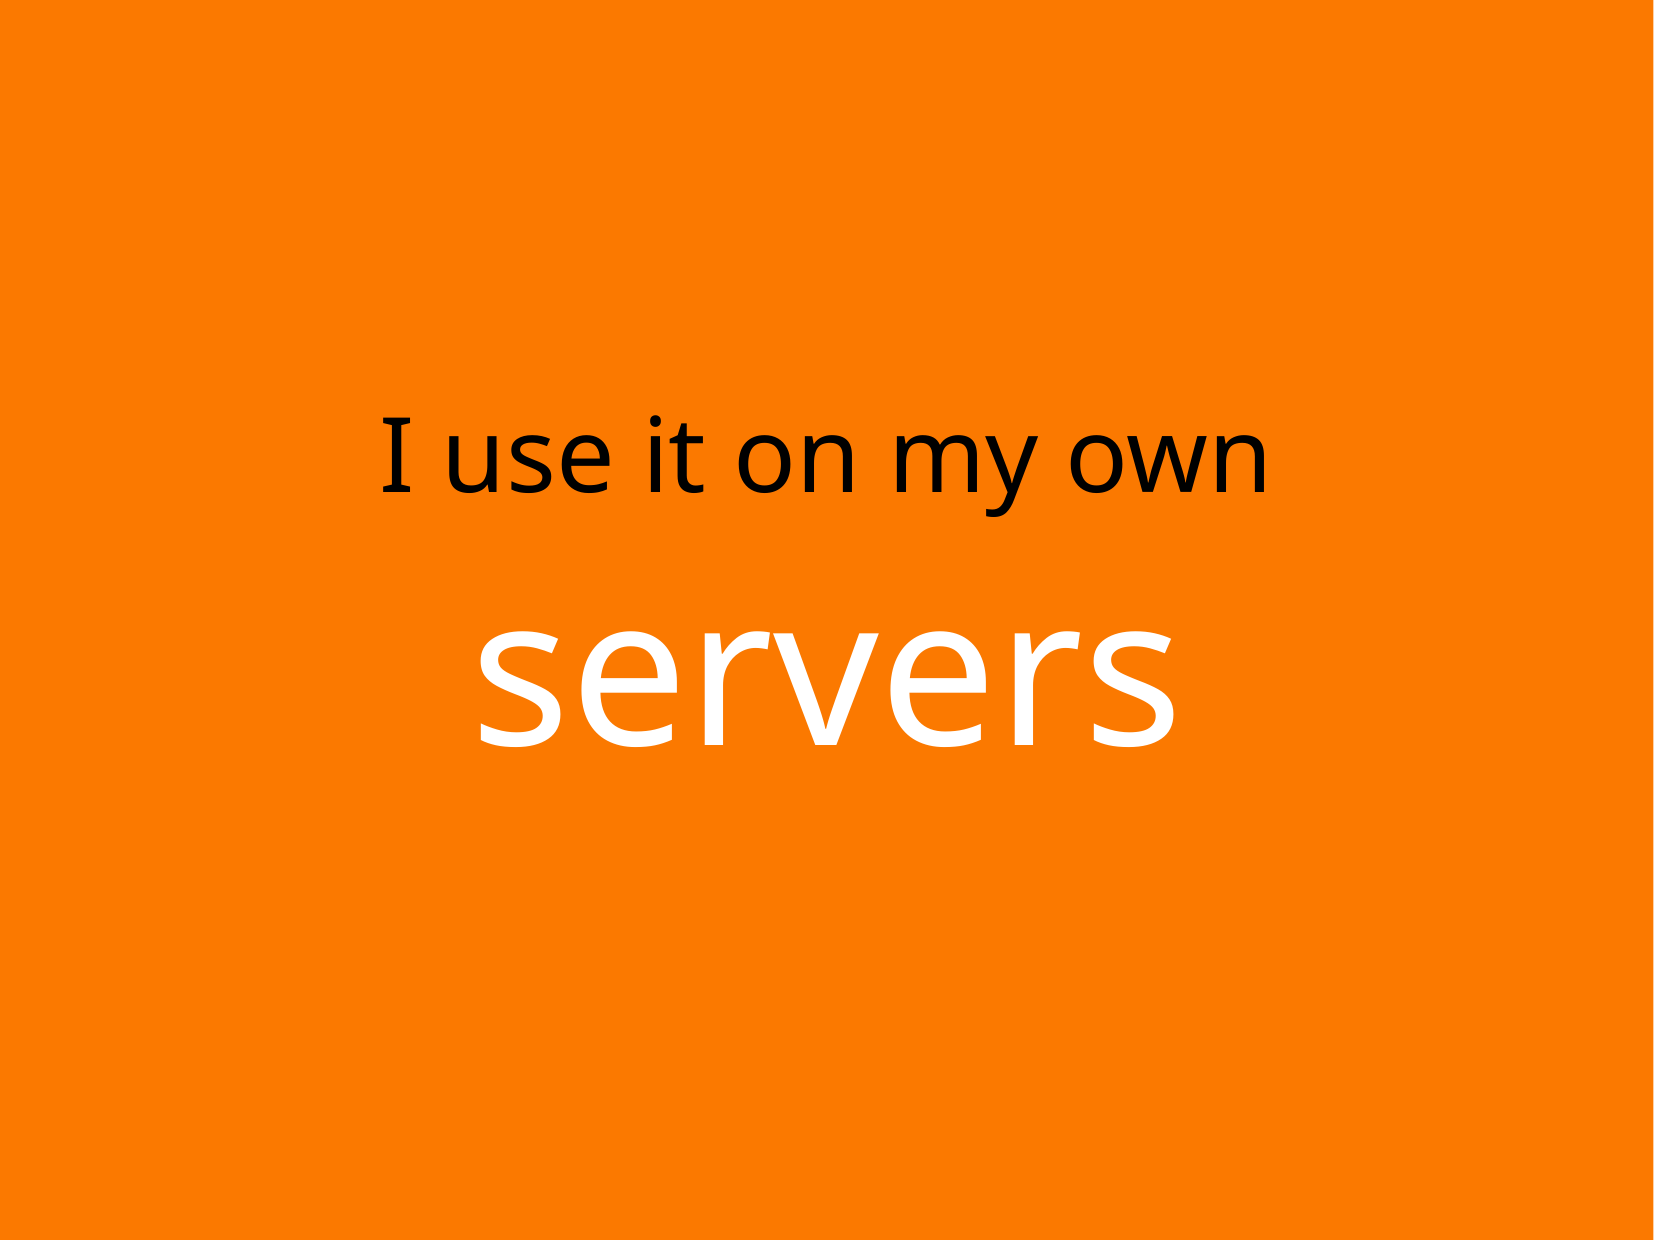

I use it on my own
servers